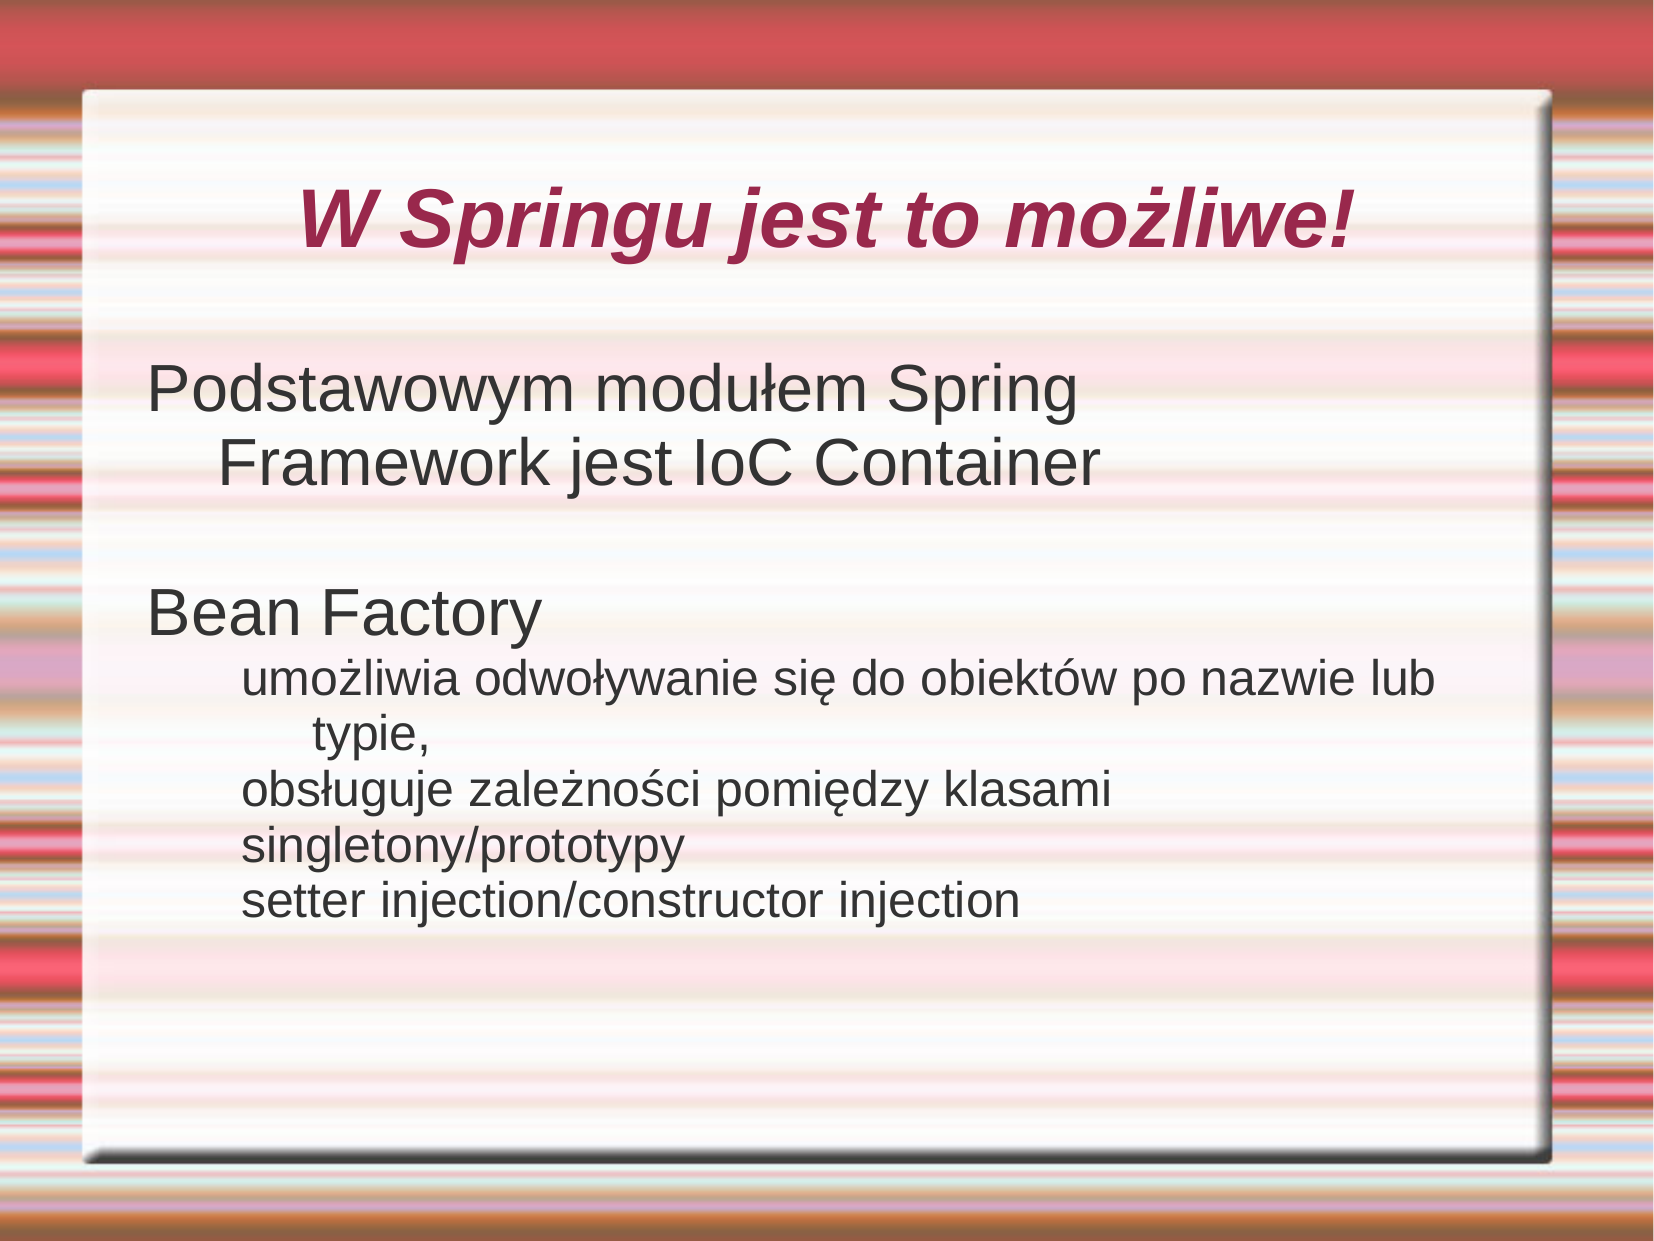

# W Springu jest to możliwe!
Podstawowym modułem Spring
Framework jest IoC Container
Bean Factory
umożliwia odwoływanie się do obiektów po nazwie lub typie,
obsługuje zależności pomiędzy klasami
singletony/prototypy
setter injection/constructor injection